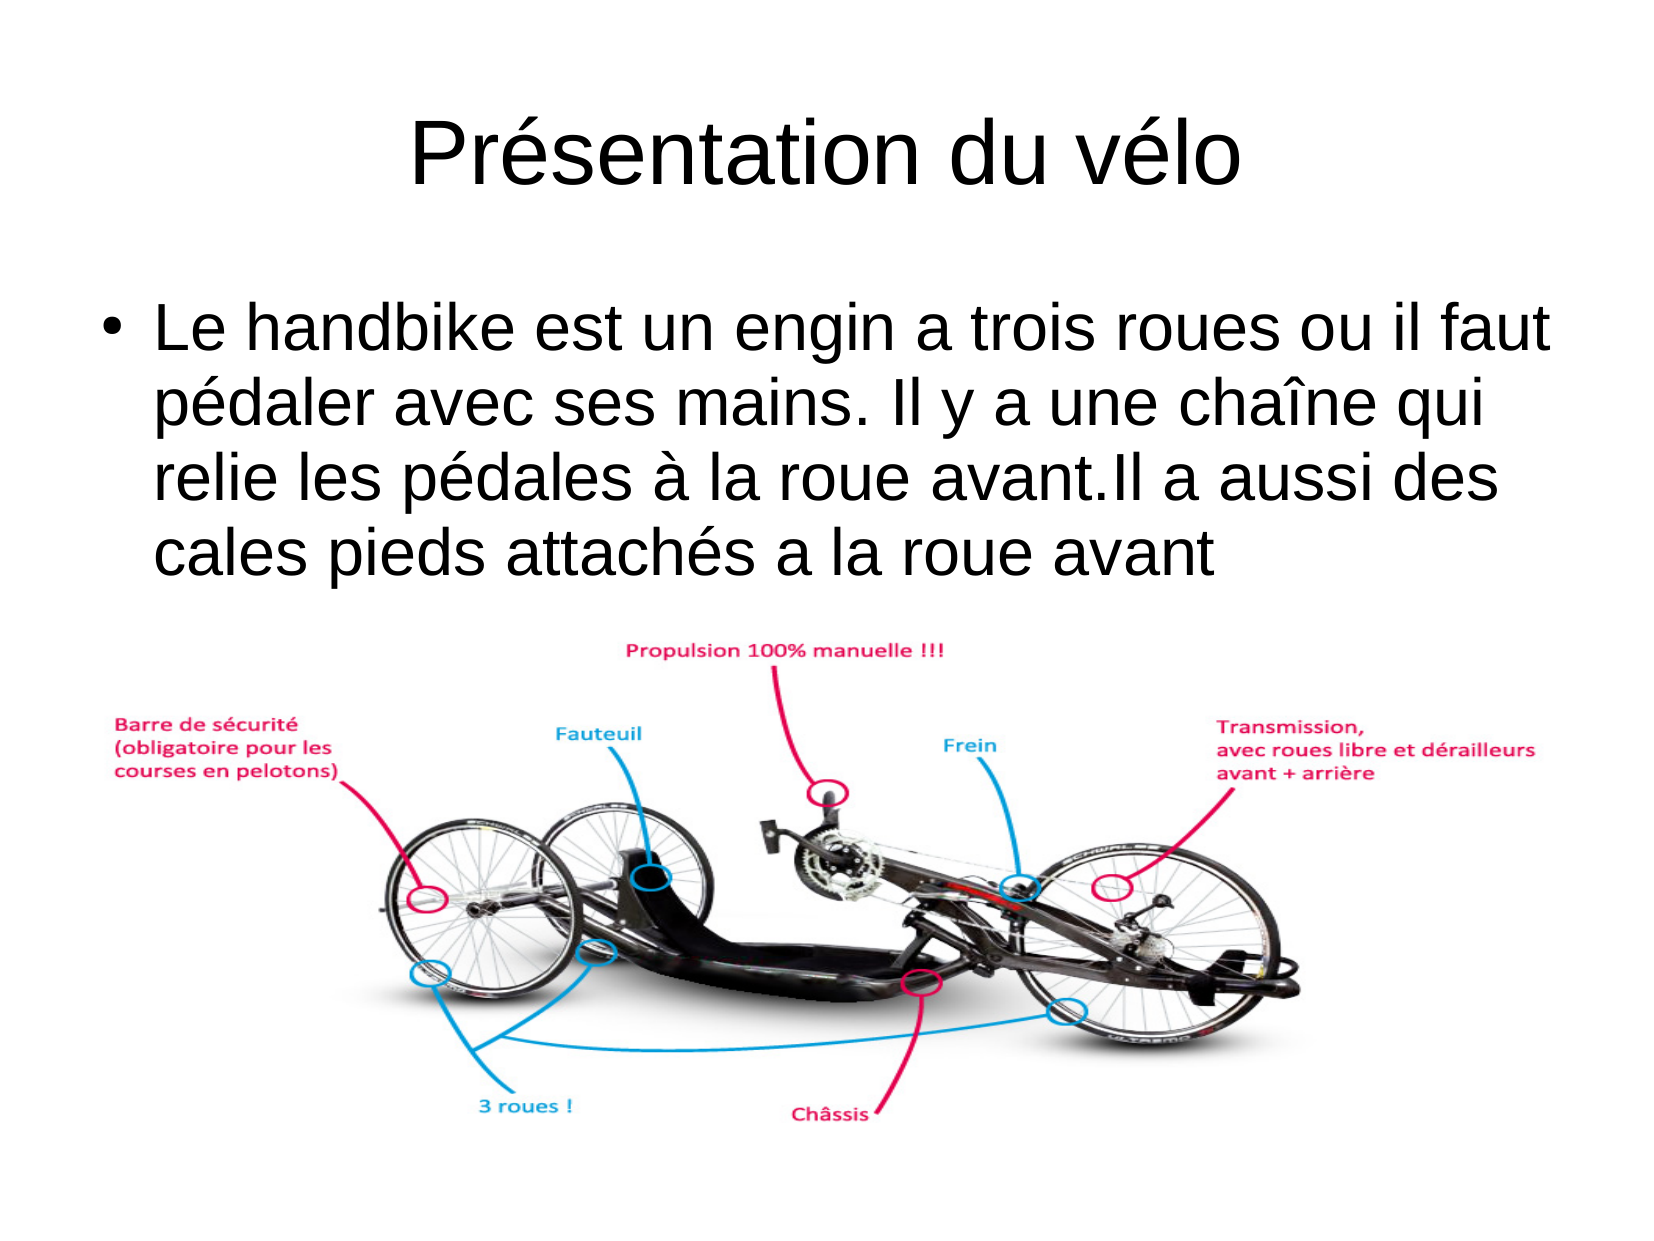

# Présentation du vélo
Le handbike est un engin a trois roues ou il faut pédaler avec ses mains. Il y a une chaîne qui relie les pédales à la roue avant.Il a aussi des cales pieds attachés a la roue avant